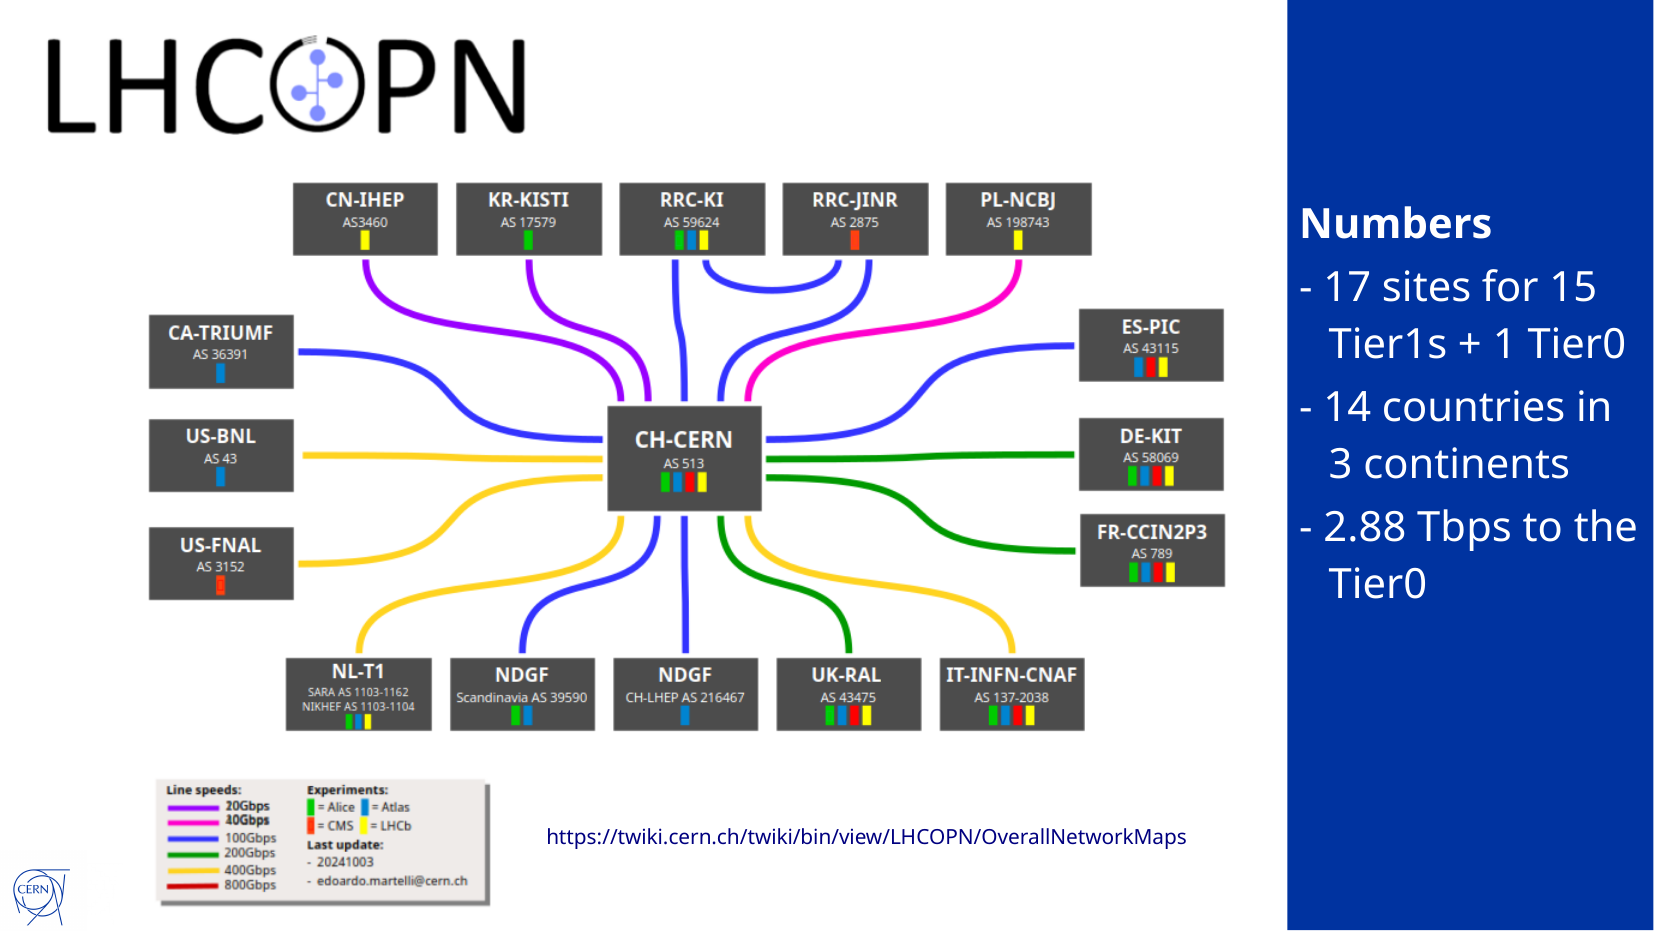

# Numbers
- 17 sites for 15 Tier1s + 1 Tier0
- 14 countries in 3 continents
- 2.88 Tbps to the Tier0
https://twiki.cern.ch/twiki/bin/view/LHCOPN/OverallNetworkMaps